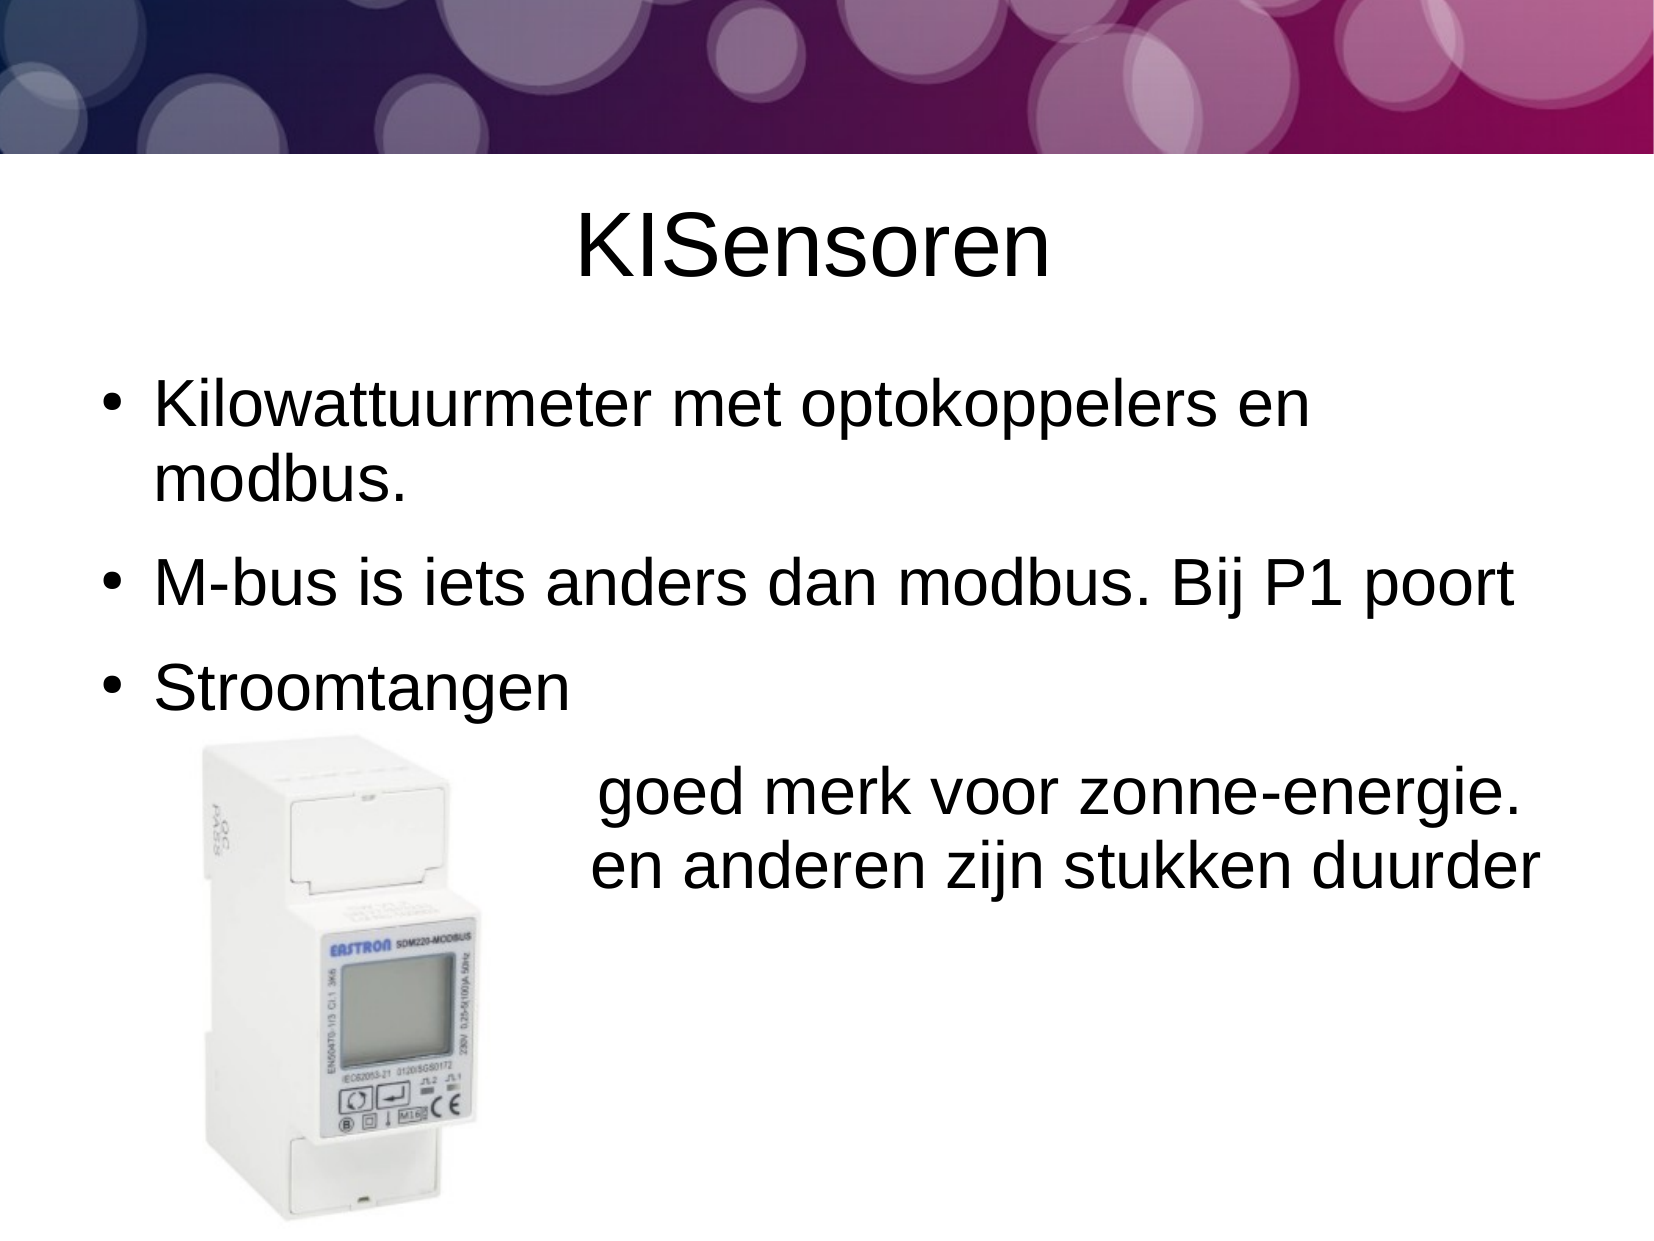

# KISensoren
Kilowattuurmeter met optokoppelers en modbus.
M-bus is iets anders dan modbus. Bij P1 poort
Stroomtangen
Eastron is een goed merk voor zonne-energie. Carlo Gavazzi en anderen zijn stukken duurder